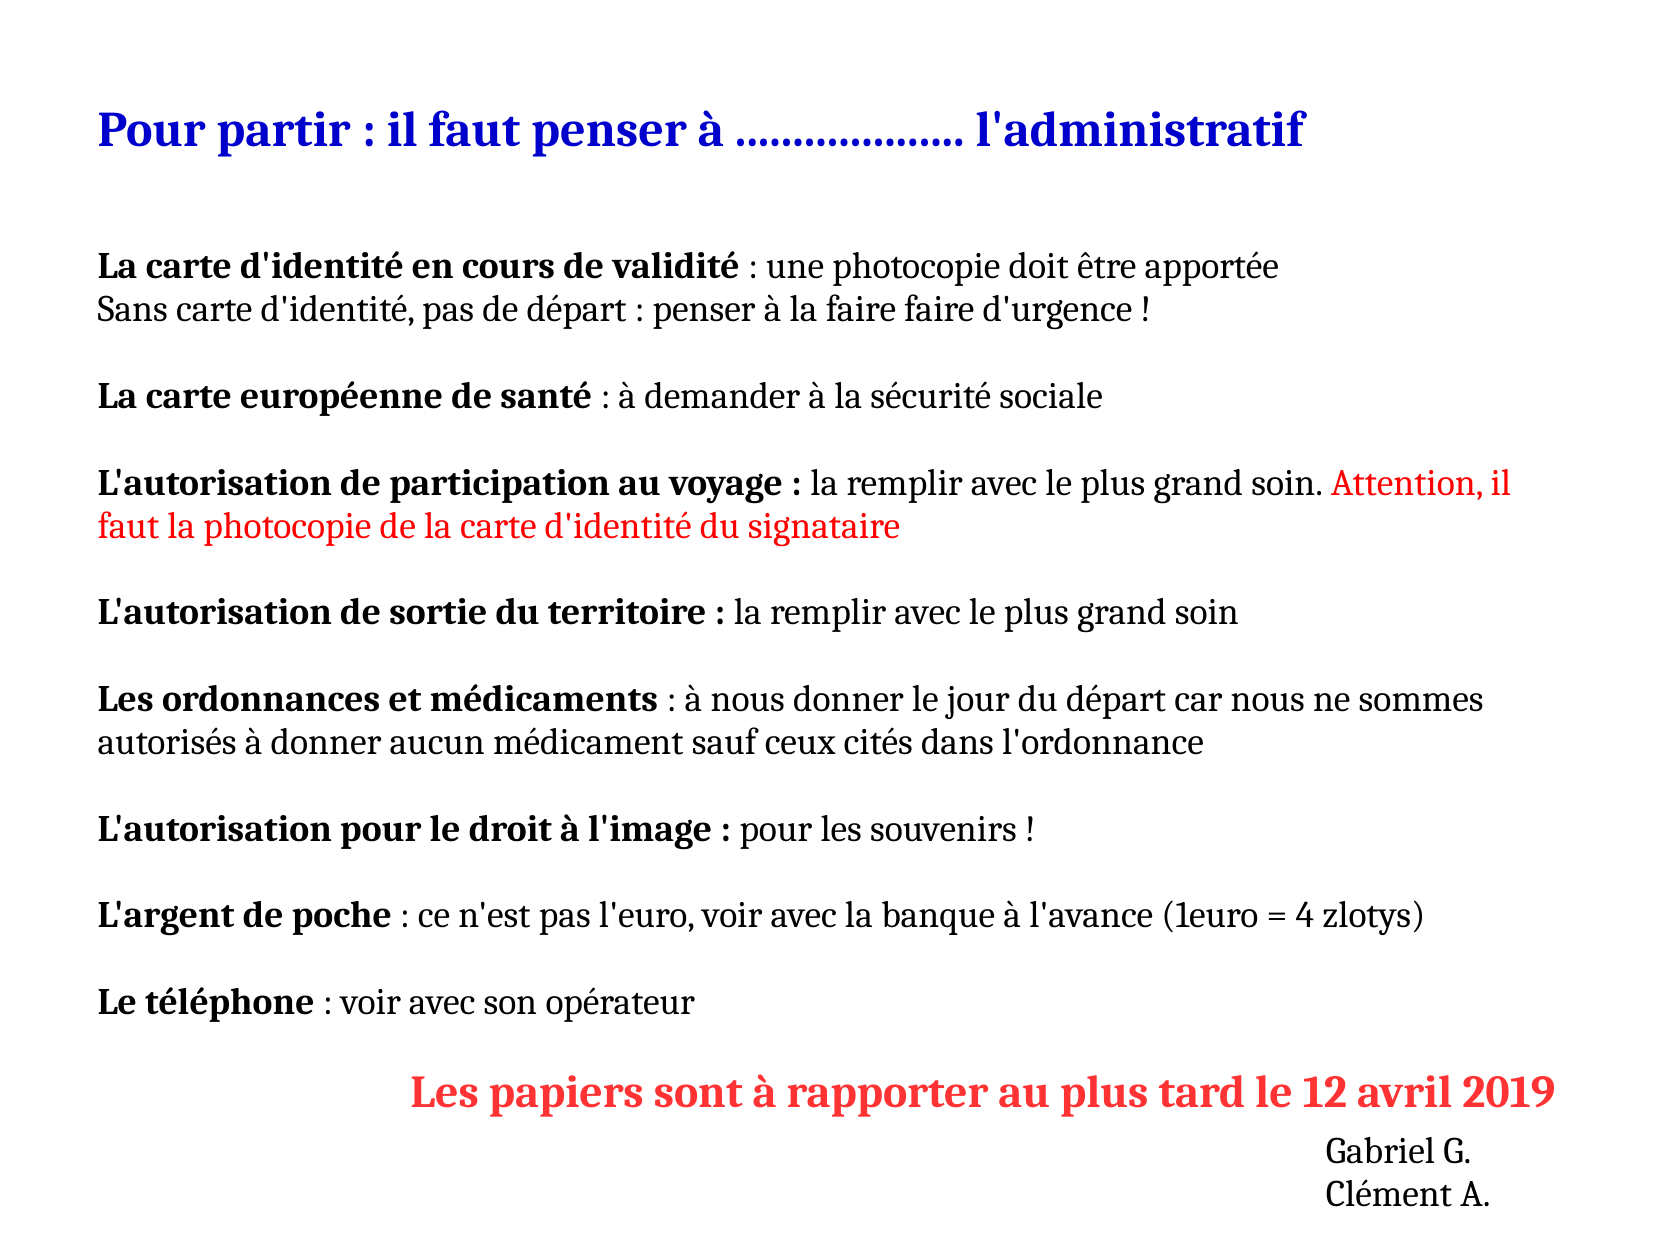

Pour partir : il faut penser à .................... l'administratif
La carte d'identité en cours de validité : une photocopie doit être apportée
Sans carte d'identité, pas de départ : penser à la faire faire d'urgence !
La carte européenne de santé : à demander à la sécurité sociale
L'autorisation de participation au voyage : la remplir avec le plus grand soin. Attention, il faut la photocopie de la carte d'identité du signataire
L'autorisation de sortie du territoire : la remplir avec le plus grand soin
Les ordonnances et médicaments : à nous donner le jour du départ car nous ne sommes autorisés à donner aucun médicament sauf ceux cités dans l'ordonnance
L'autorisation pour le droit à l'image : pour les souvenirs !
L'argent de poche : ce n'est pas l'euro, voir avec la banque à l'avance (1euro = 4 zlotys)
Le téléphone : voir avec son opérateur
Les papiers sont à rapporter au plus tard le 12 avril 2019
Gabriel G.
Clément A.